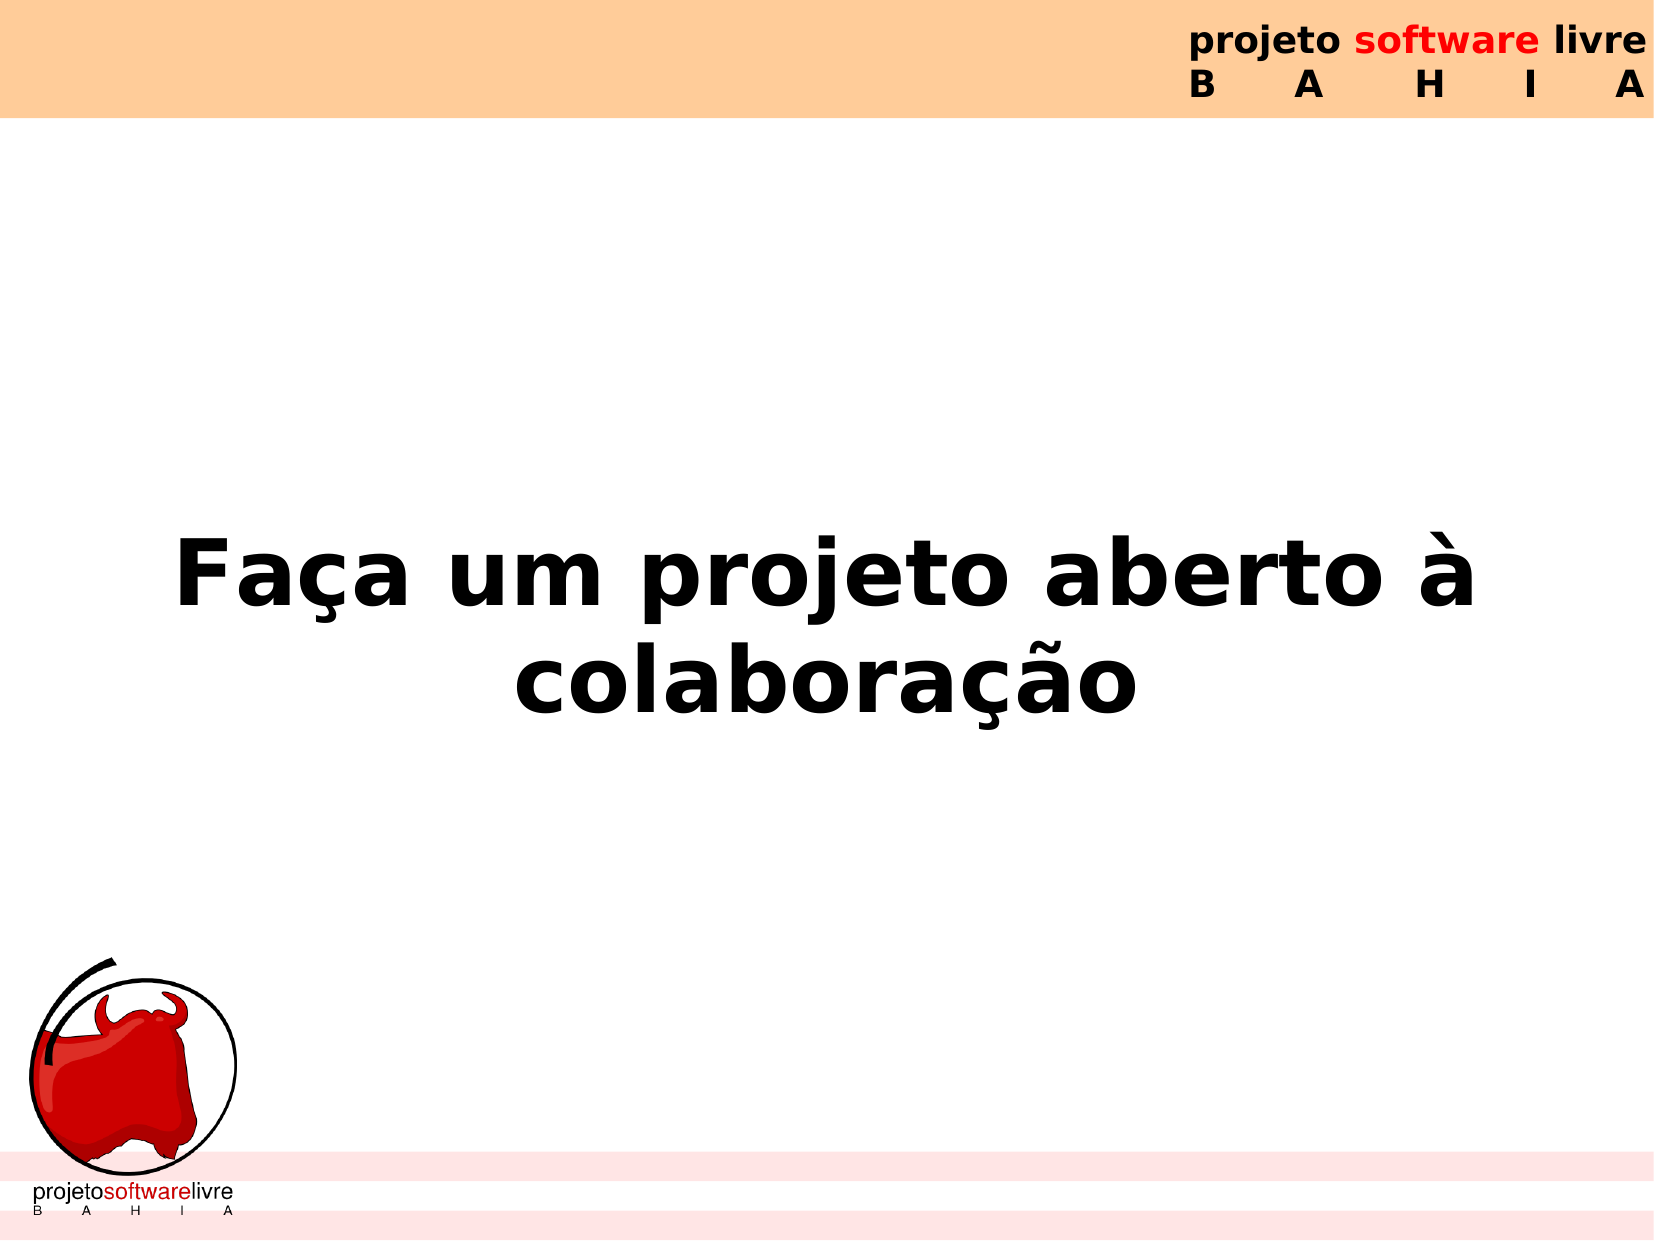

# Faça um projeto aberto à colaboração